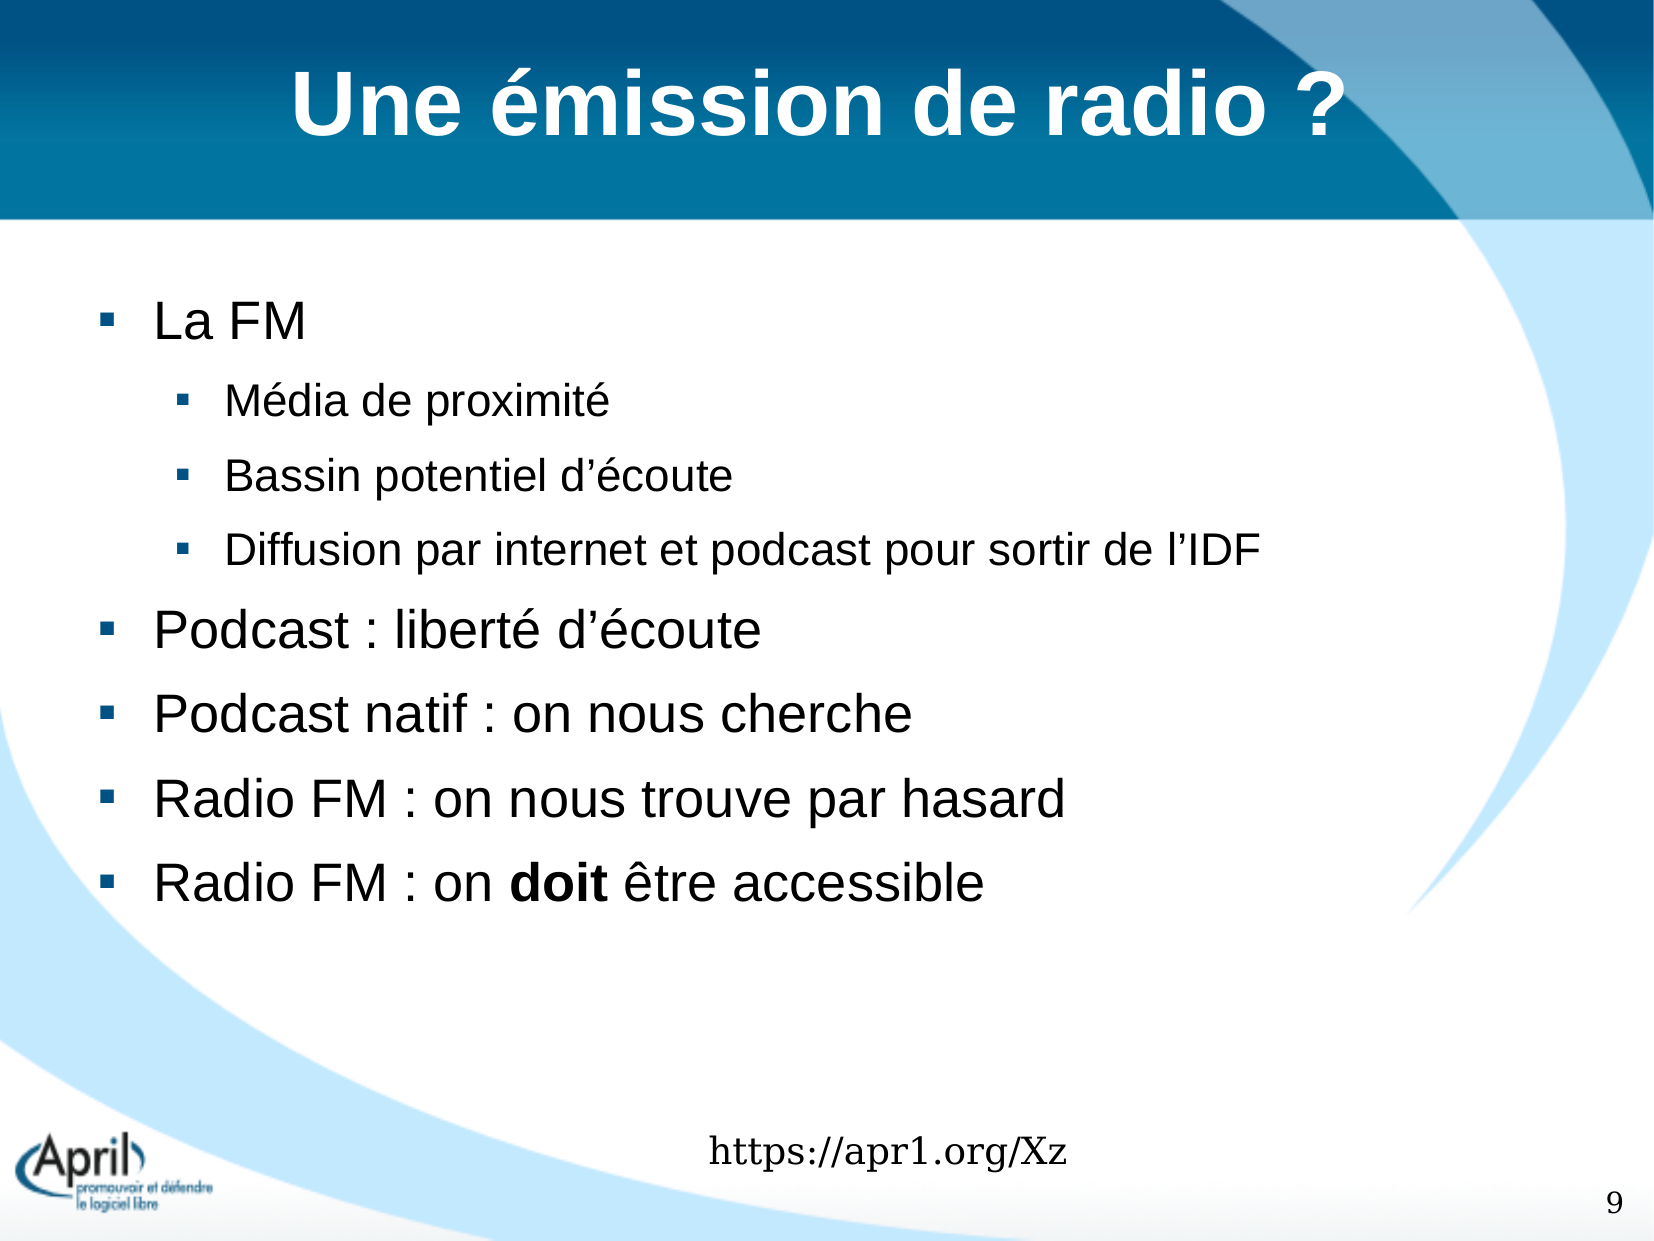

# Une émission de radio ?
La FM
Média de proximité
Bassin potentiel d’écoute
Diffusion par internet et podcast pour sortir de l’IDF
Podcast : liberté d’écoute
Podcast natif : on nous cherche
Radio FM : on nous trouve par hasard
Radio FM : on doit être accessible
9